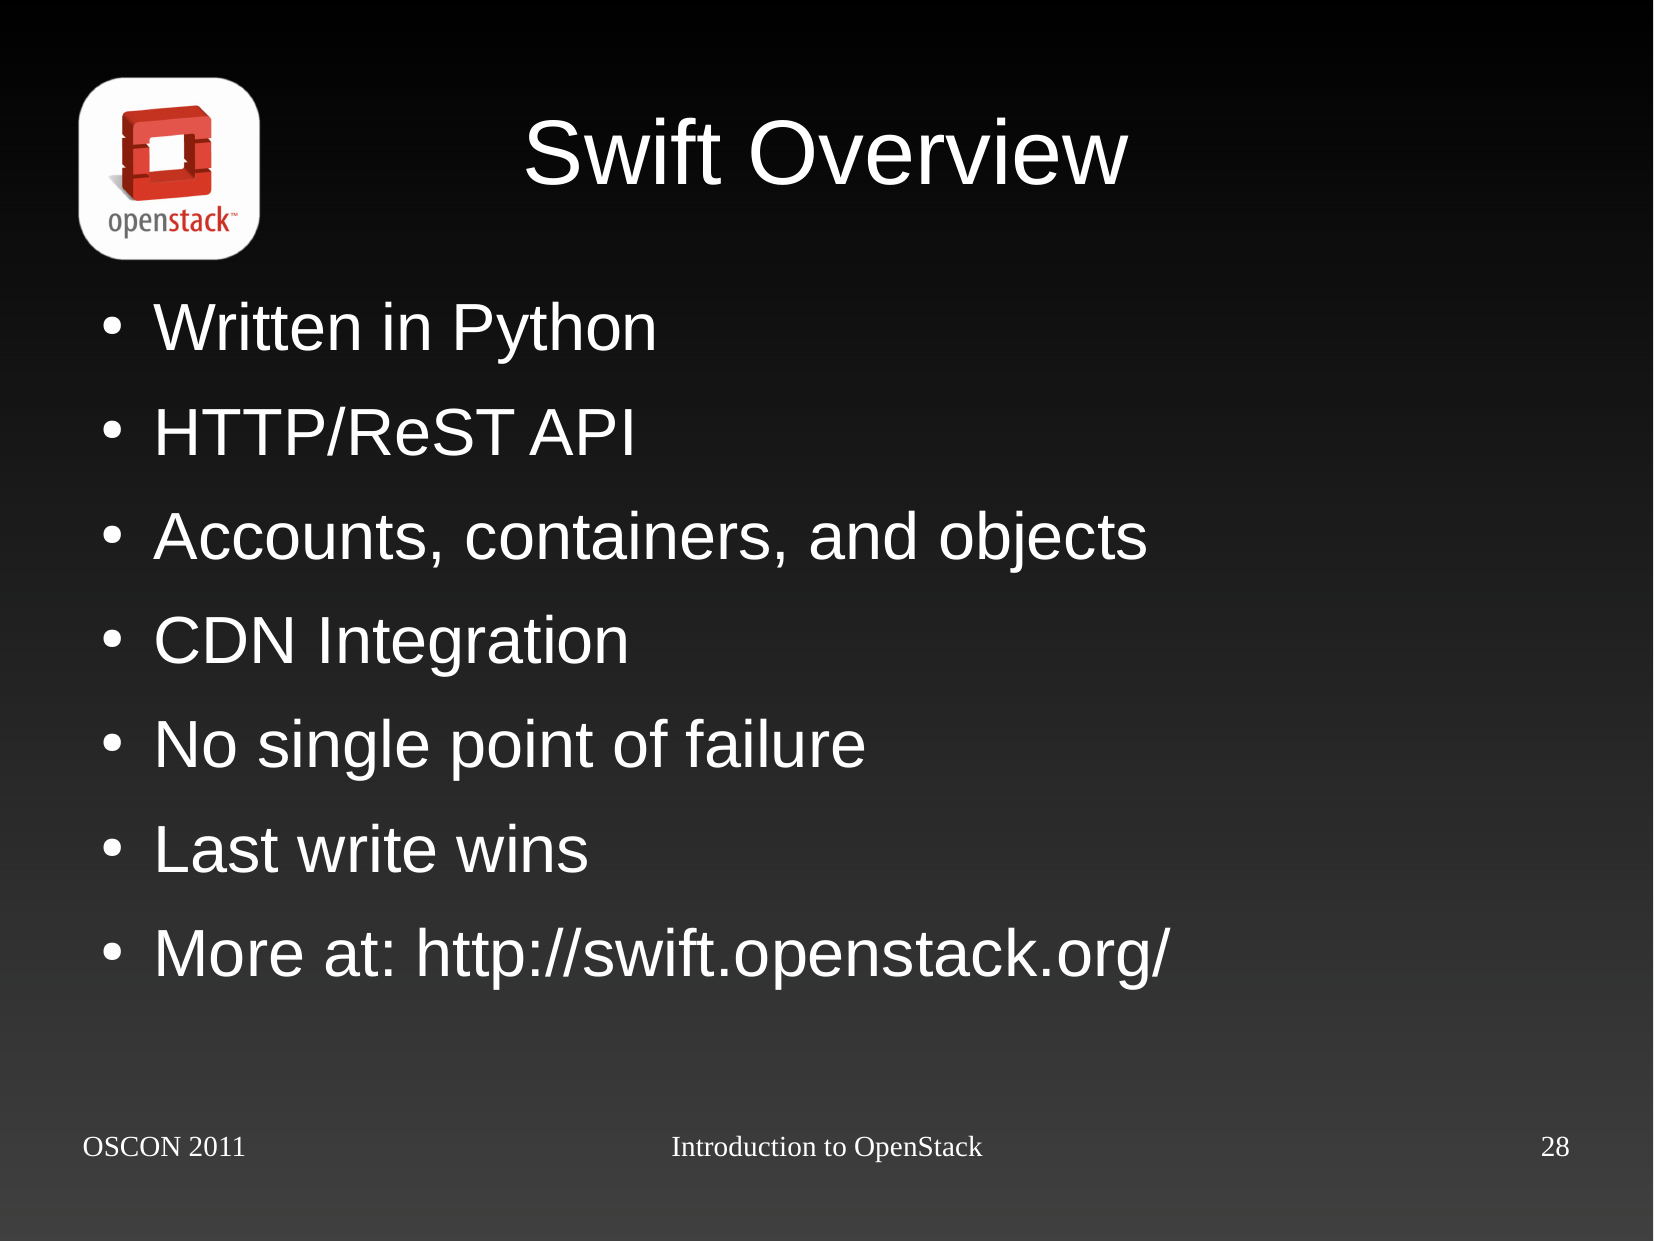

# Swift Overview
Written in Python
HTTP/ReST API
Accounts, containers, and objects
CDN Integration
No single point of failure
Last write wins
More at: http://swift.openstack.org/
OSCON 2011
Introduction to OpenStack
28